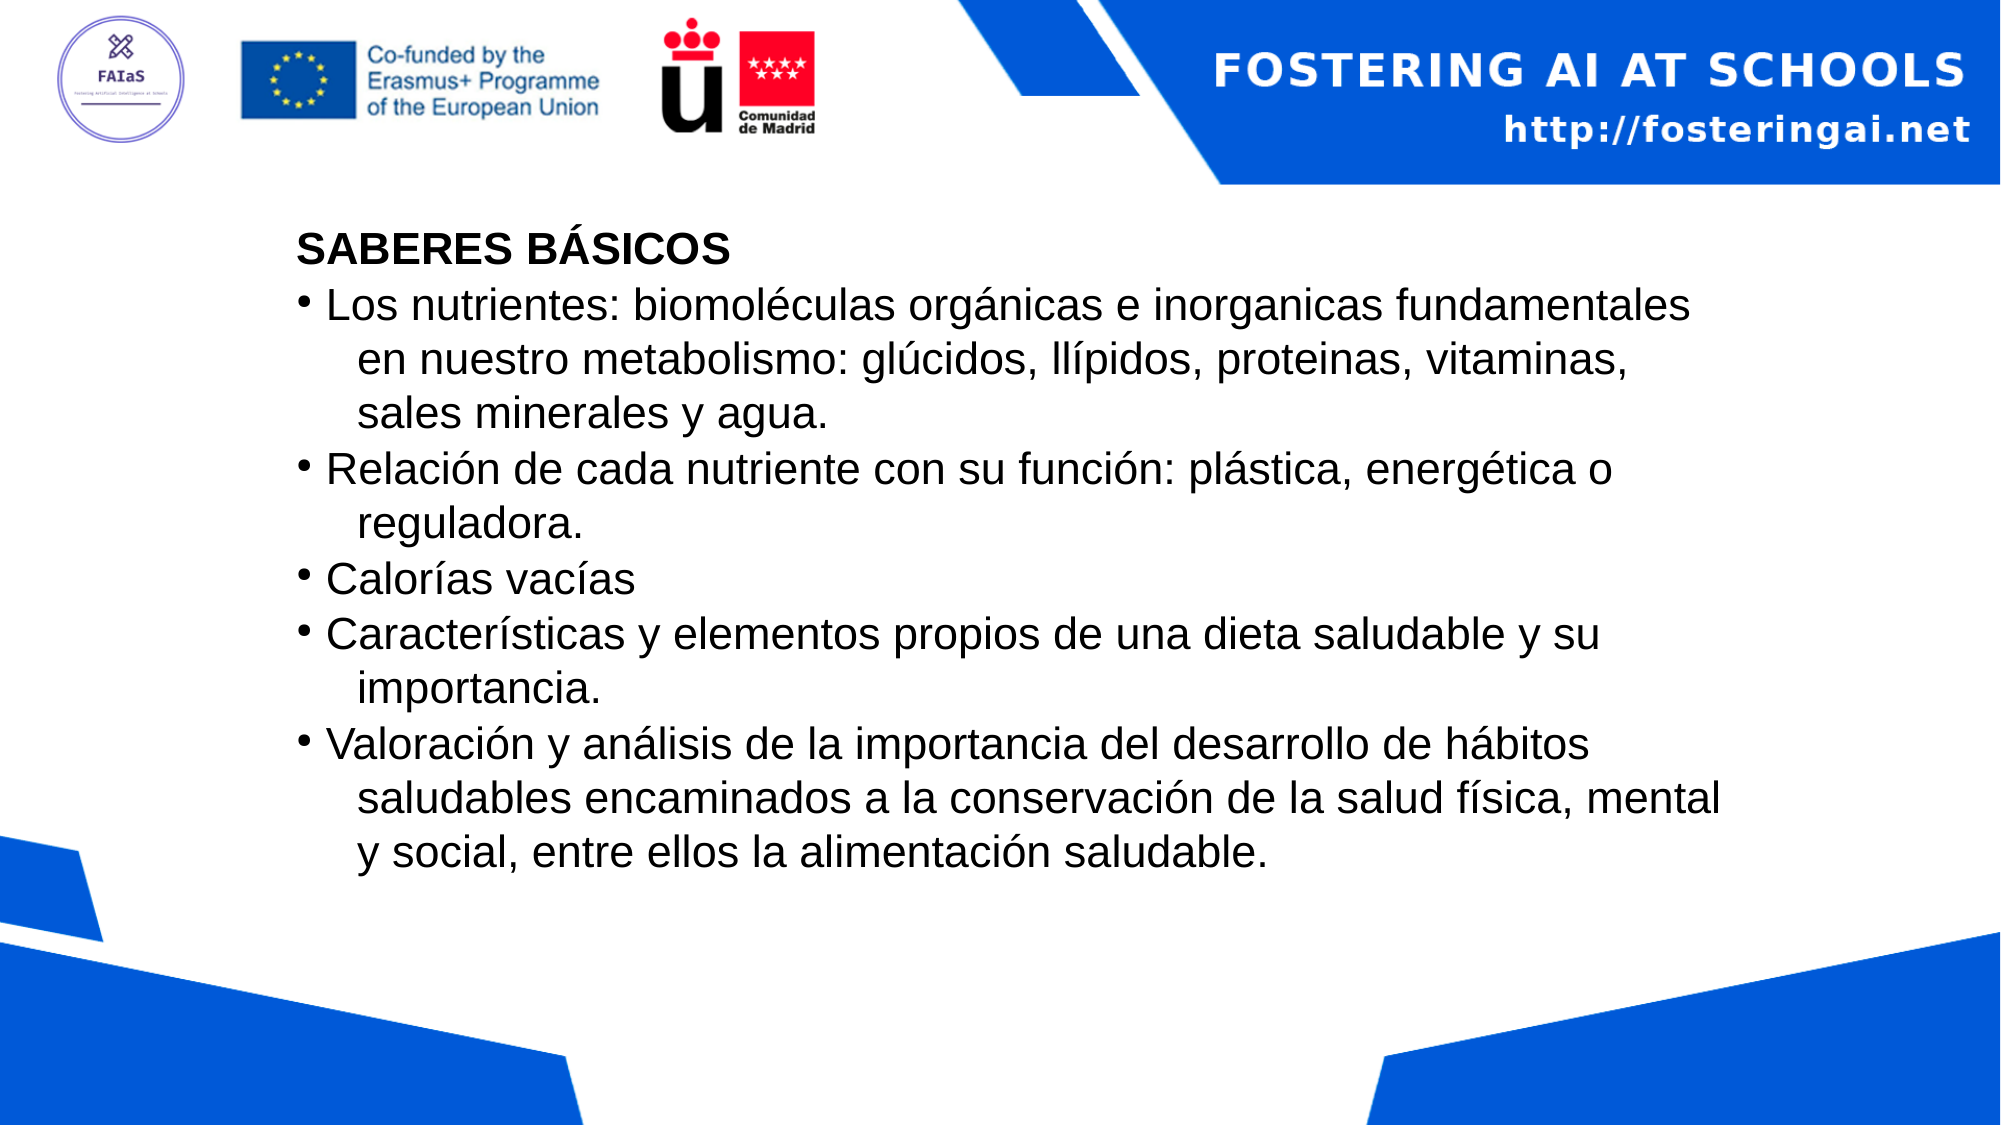

# SABERES BÁSICOS
Los nutrientes: biomoléculas orgánicas e inorganicas fundamentales en nuestro metabolismo: glúcidos, llípidos, proteinas, vitaminas, sales minerales y agua.
Relación de cada nutriente con su función: plástica, energética o reguladora.
Calorías vacías
Características y elementos propios de una dieta saludable y su importancia.
Valoración y análisis de la importancia del desarrollo de hábitos saludables encaminados a la conservación de la salud física, mental y social, entre ellos la alimentación saludable.